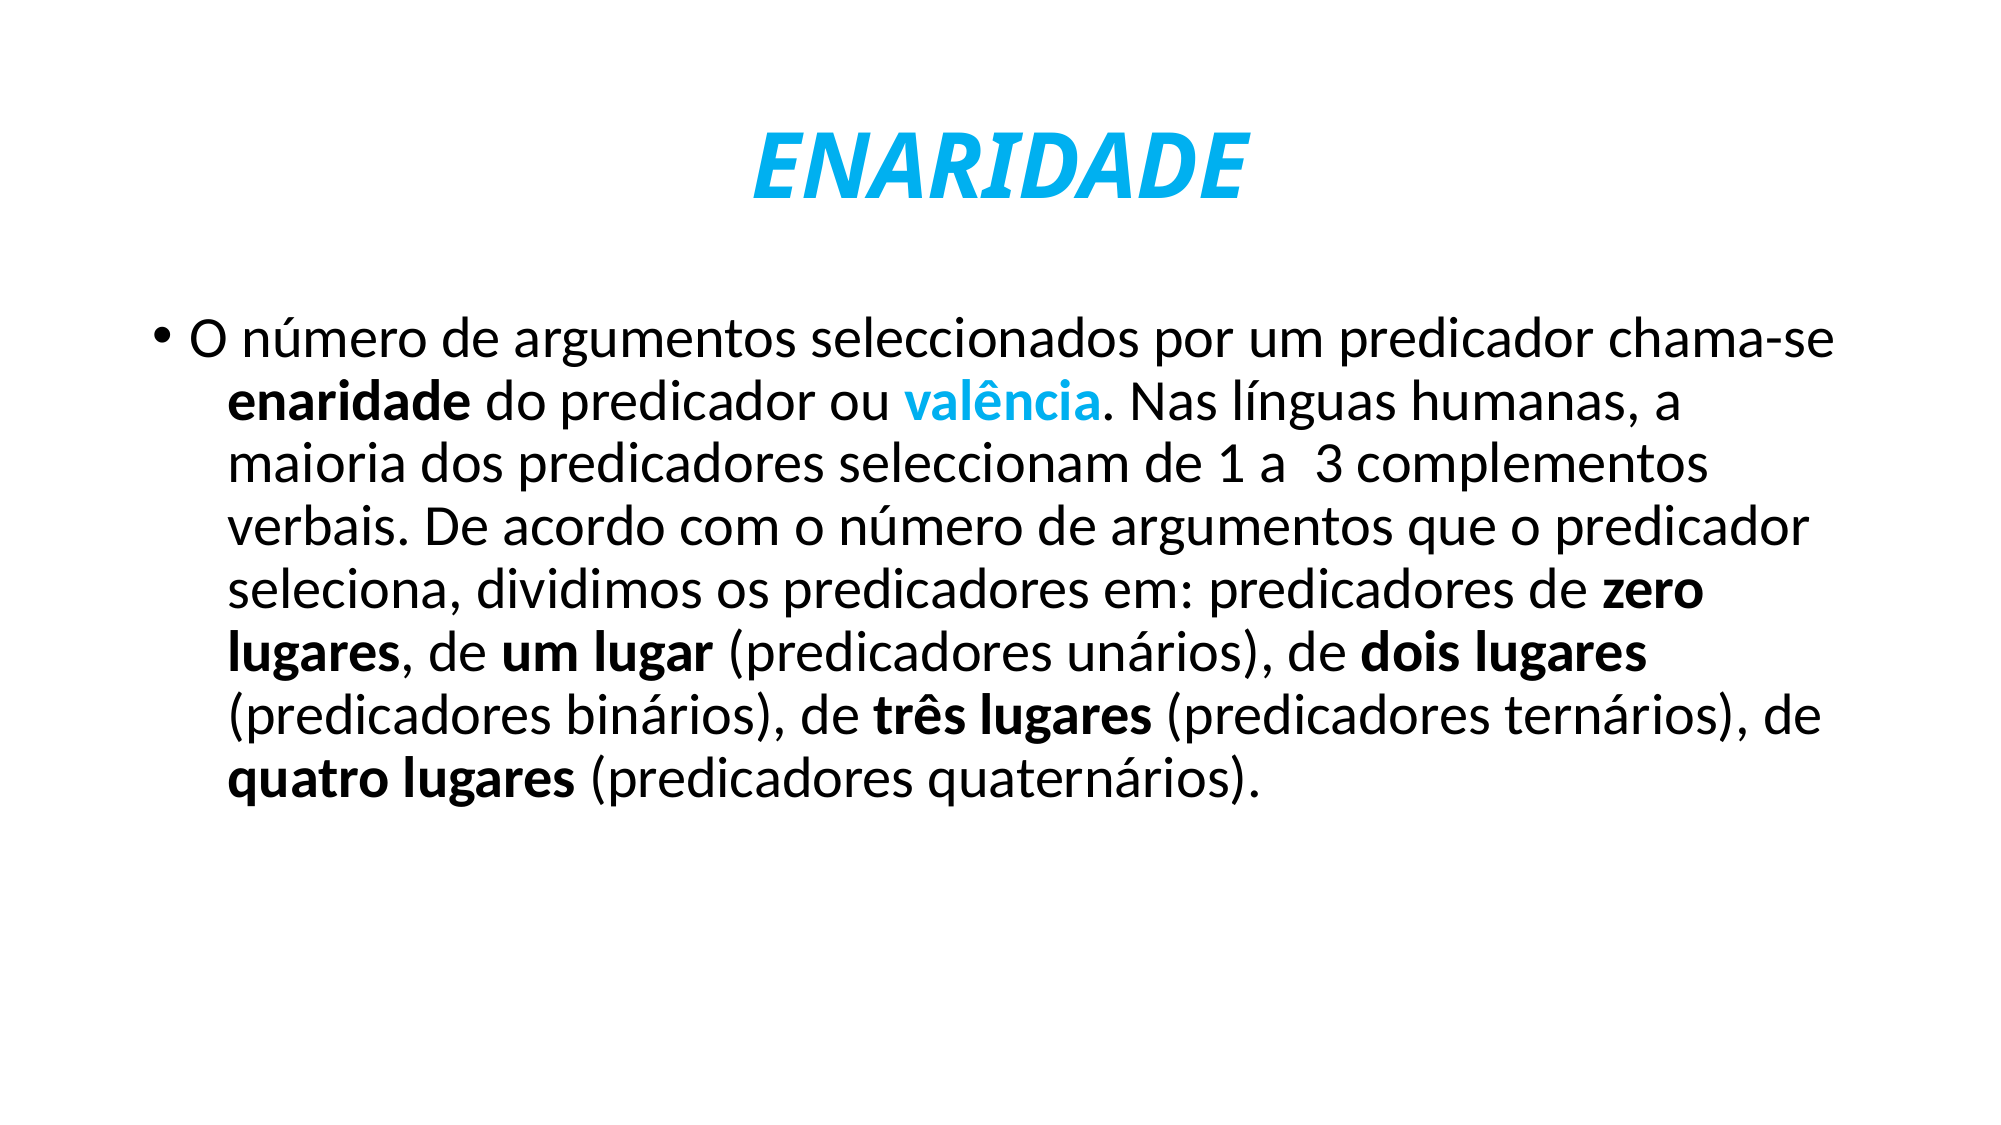

# ENARIDADE
O número de argumentos seleccionados por um predicador chama-se enaridade do predicador ou valência. Nas línguas humanas, a maioria dos predicadores seleccionam de 1 a 3 complementos verbais. De acordo com o número de argumentos que o predicador seleciona, dividimos os predicadores em: predicadores de zero lugares, de um lugar (predicadores unários), de dois lugares (predicadores binários), de três lugares (predicadores ternários), de quatro lugares (predicadores quaternários).